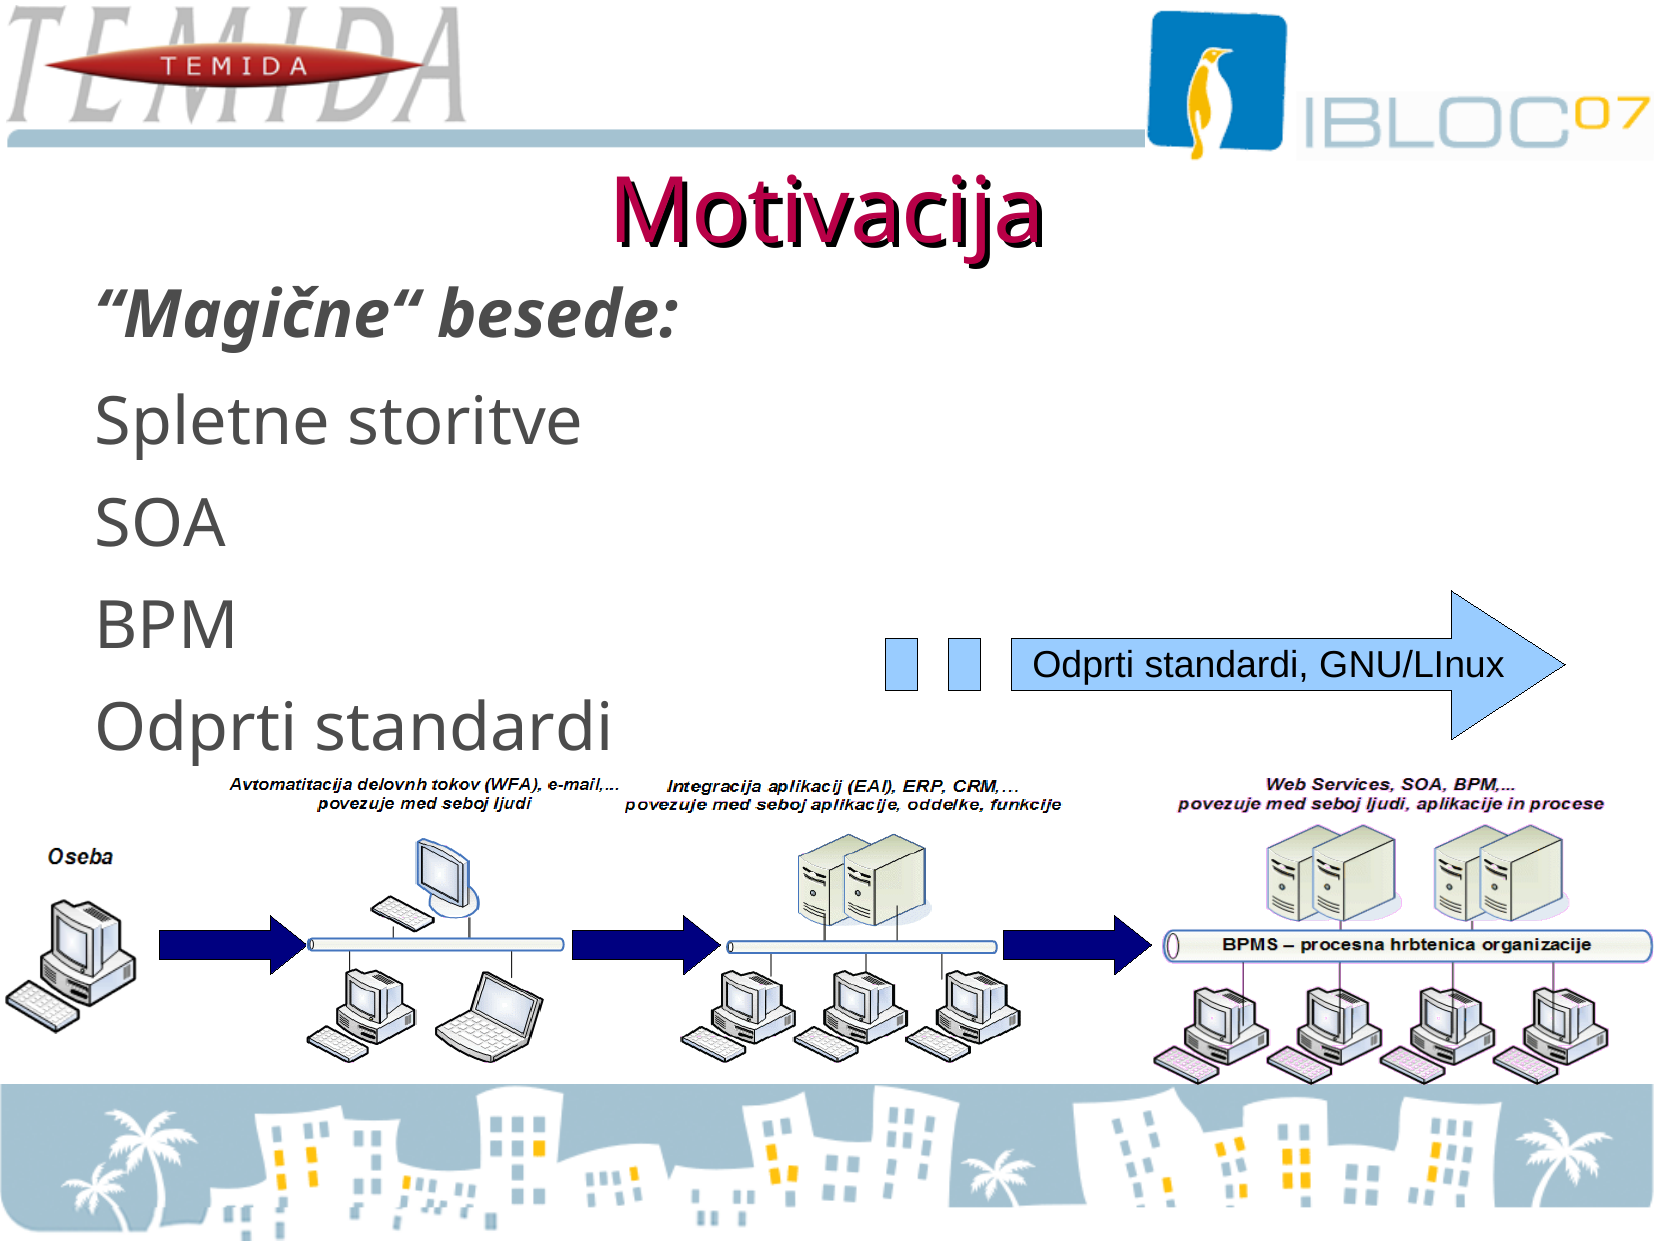

# Motivacija
“Magične“ besede:
Spletne storitve
SOA
BPM
Odprti standardi
Odprti standardi, GNU/LInux